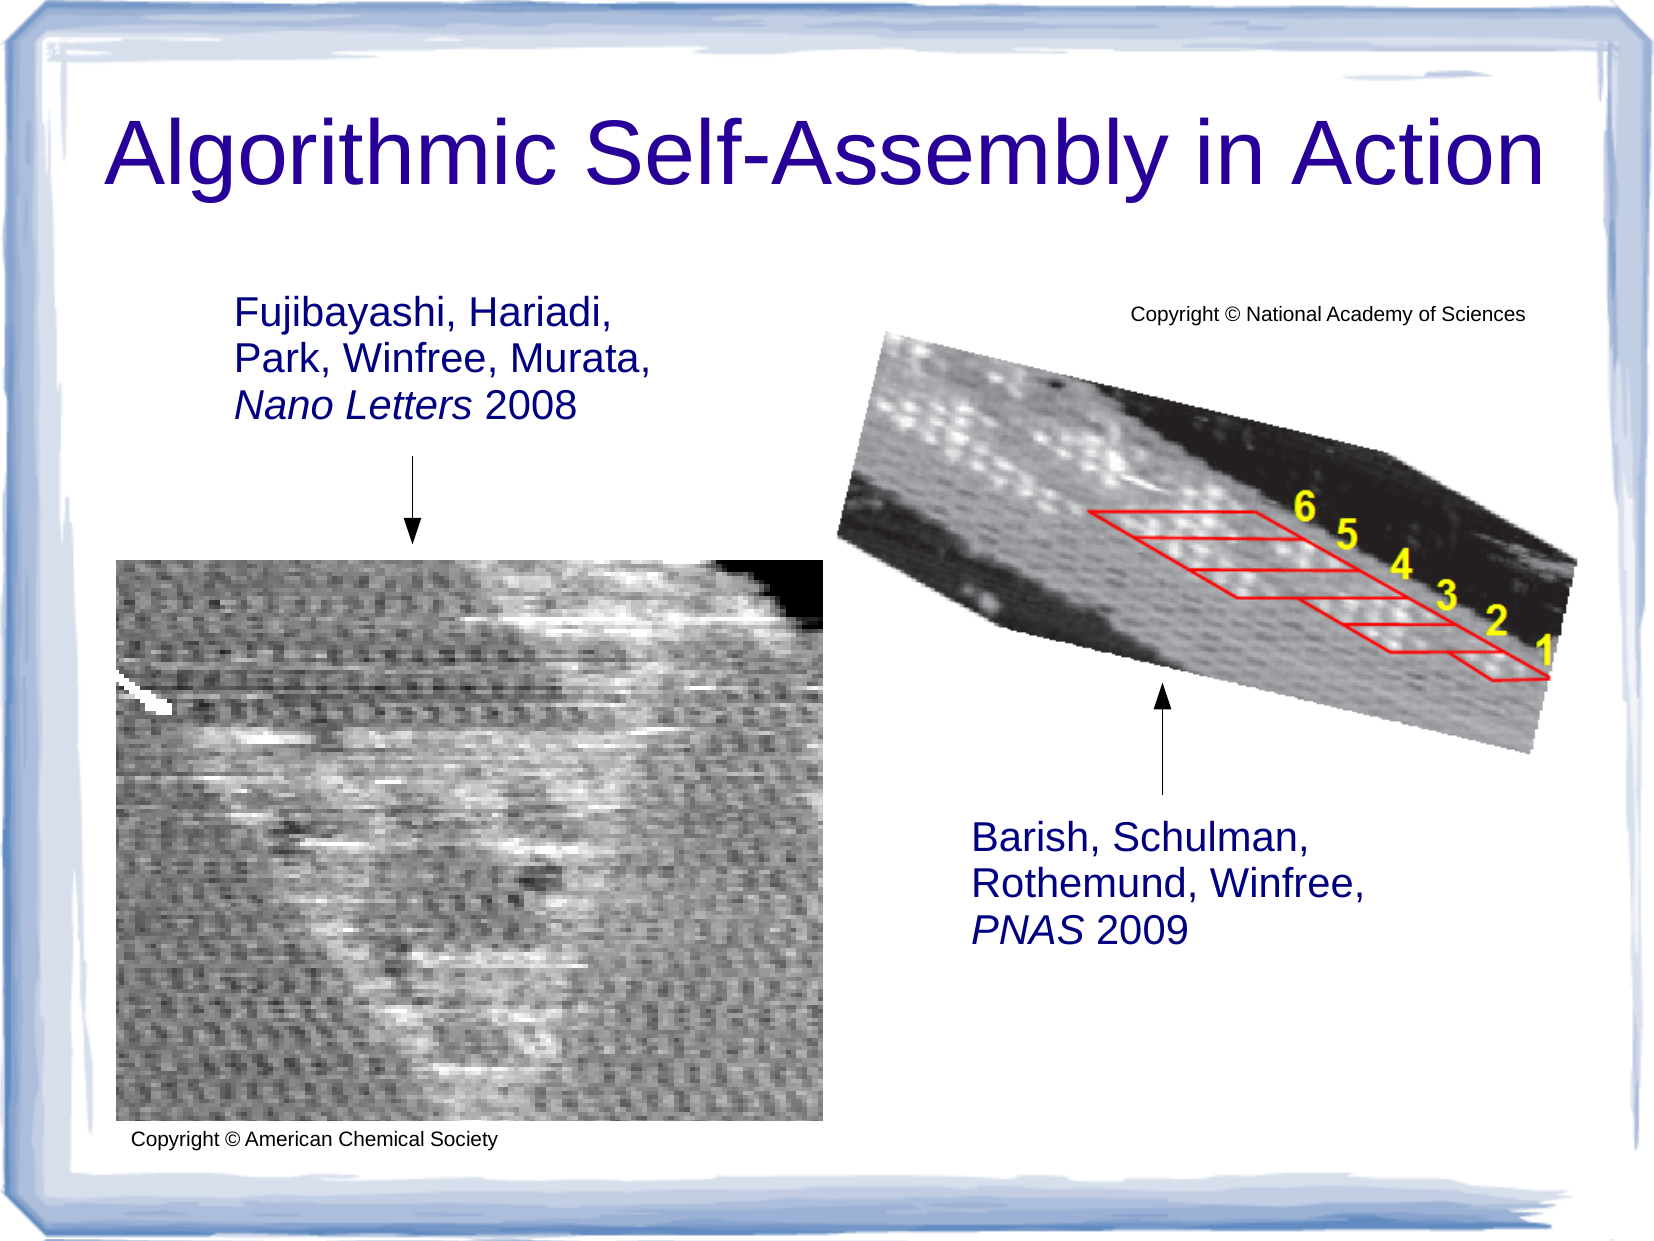

# Algorithmic Self-Assembly in Action
Fujibayashi, Hariadi, Park, Winfree, Murata,
Nano Letters 2008
Copyright © National Academy of Sciences
Barish, Schulman, Rothemund, Winfree,
PNAS 2009
Copyright © American Chemical Society